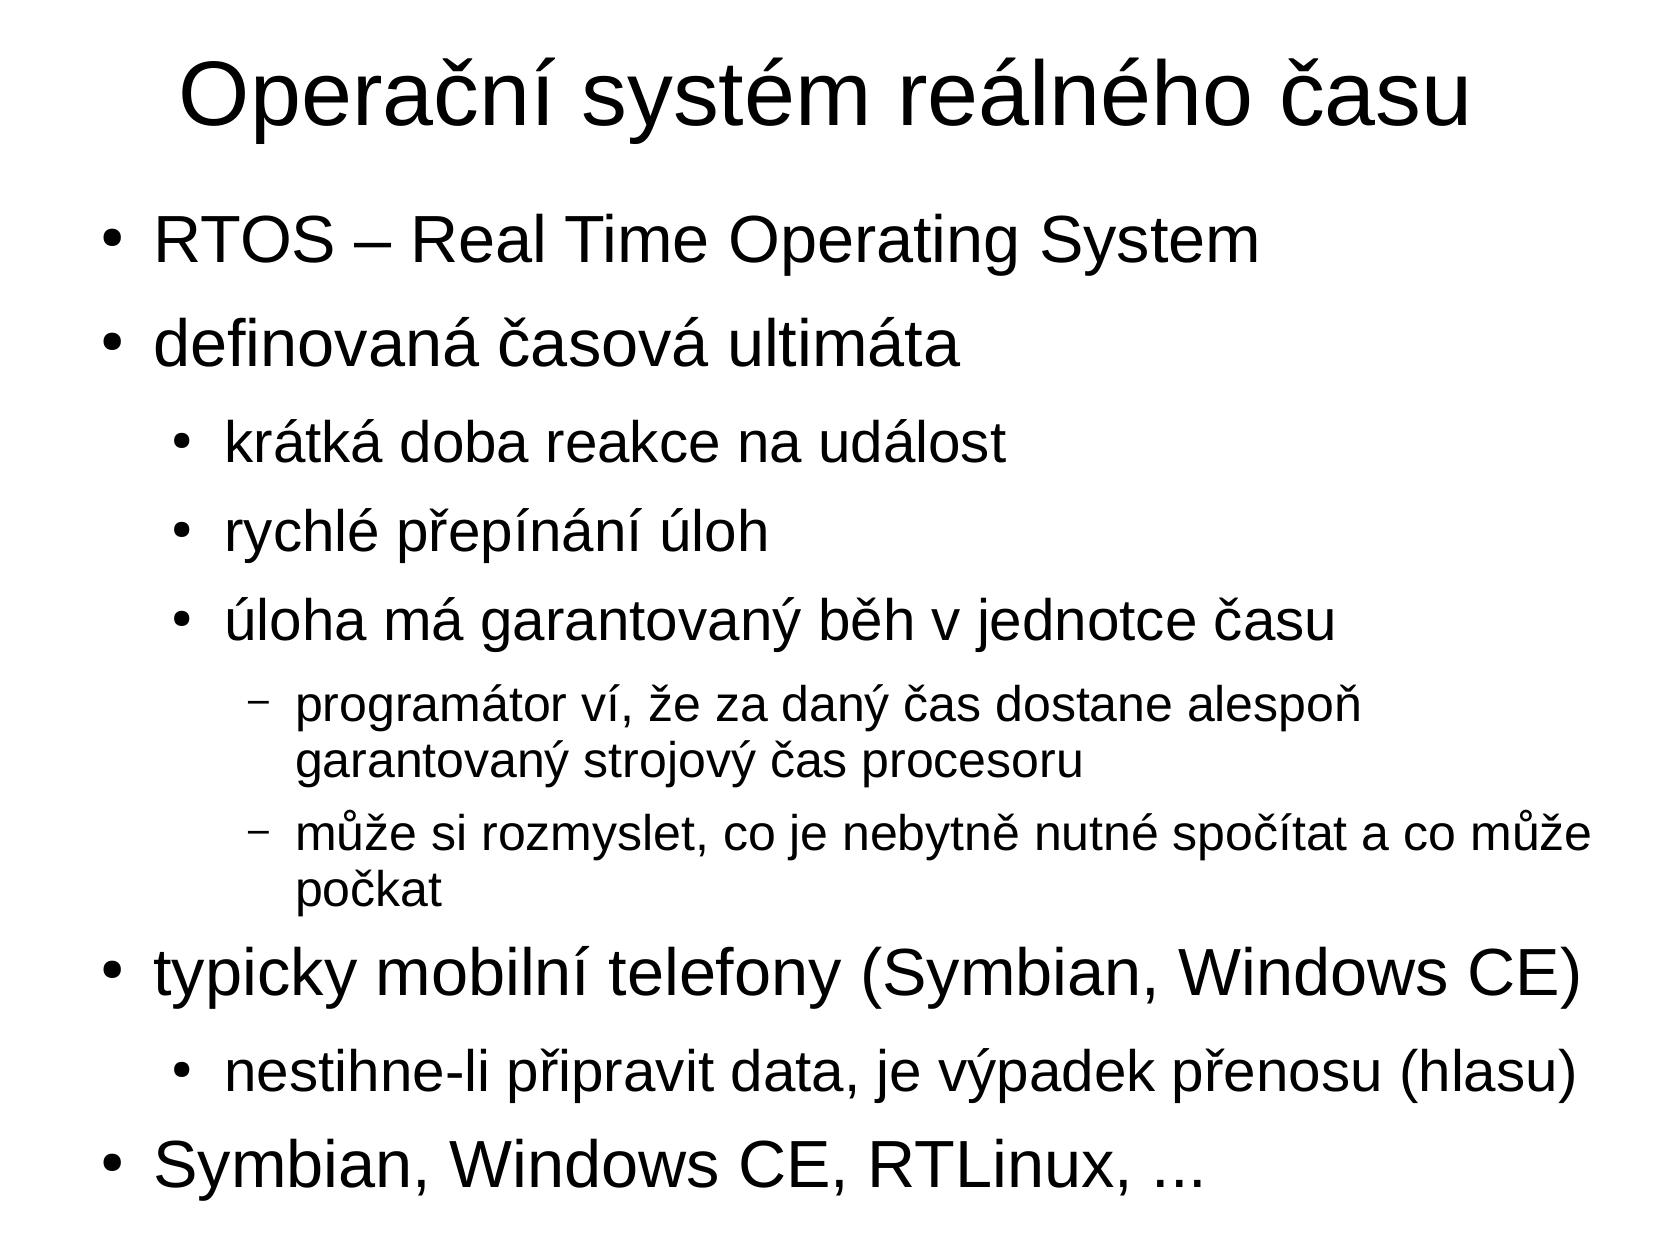

# Operační systém reálného času
RTOS – Real Time Operating System
definovaná časová ultimáta
krátká doba reakce na událost
rychlé přepínání úloh
úloha má garantovaný běh v jednotce času
programátor ví, že za daný čas dostane alespoň garantovaný strojový čas procesoru
může si rozmyslet, co je nebytně nutné spočítat a co může počkat
typicky mobilní telefony (Symbian, Windows CE)
nestihne-li připravit data, je výpadek přenosu (hlasu)
Symbian, Windows CE, RTLinux, ...